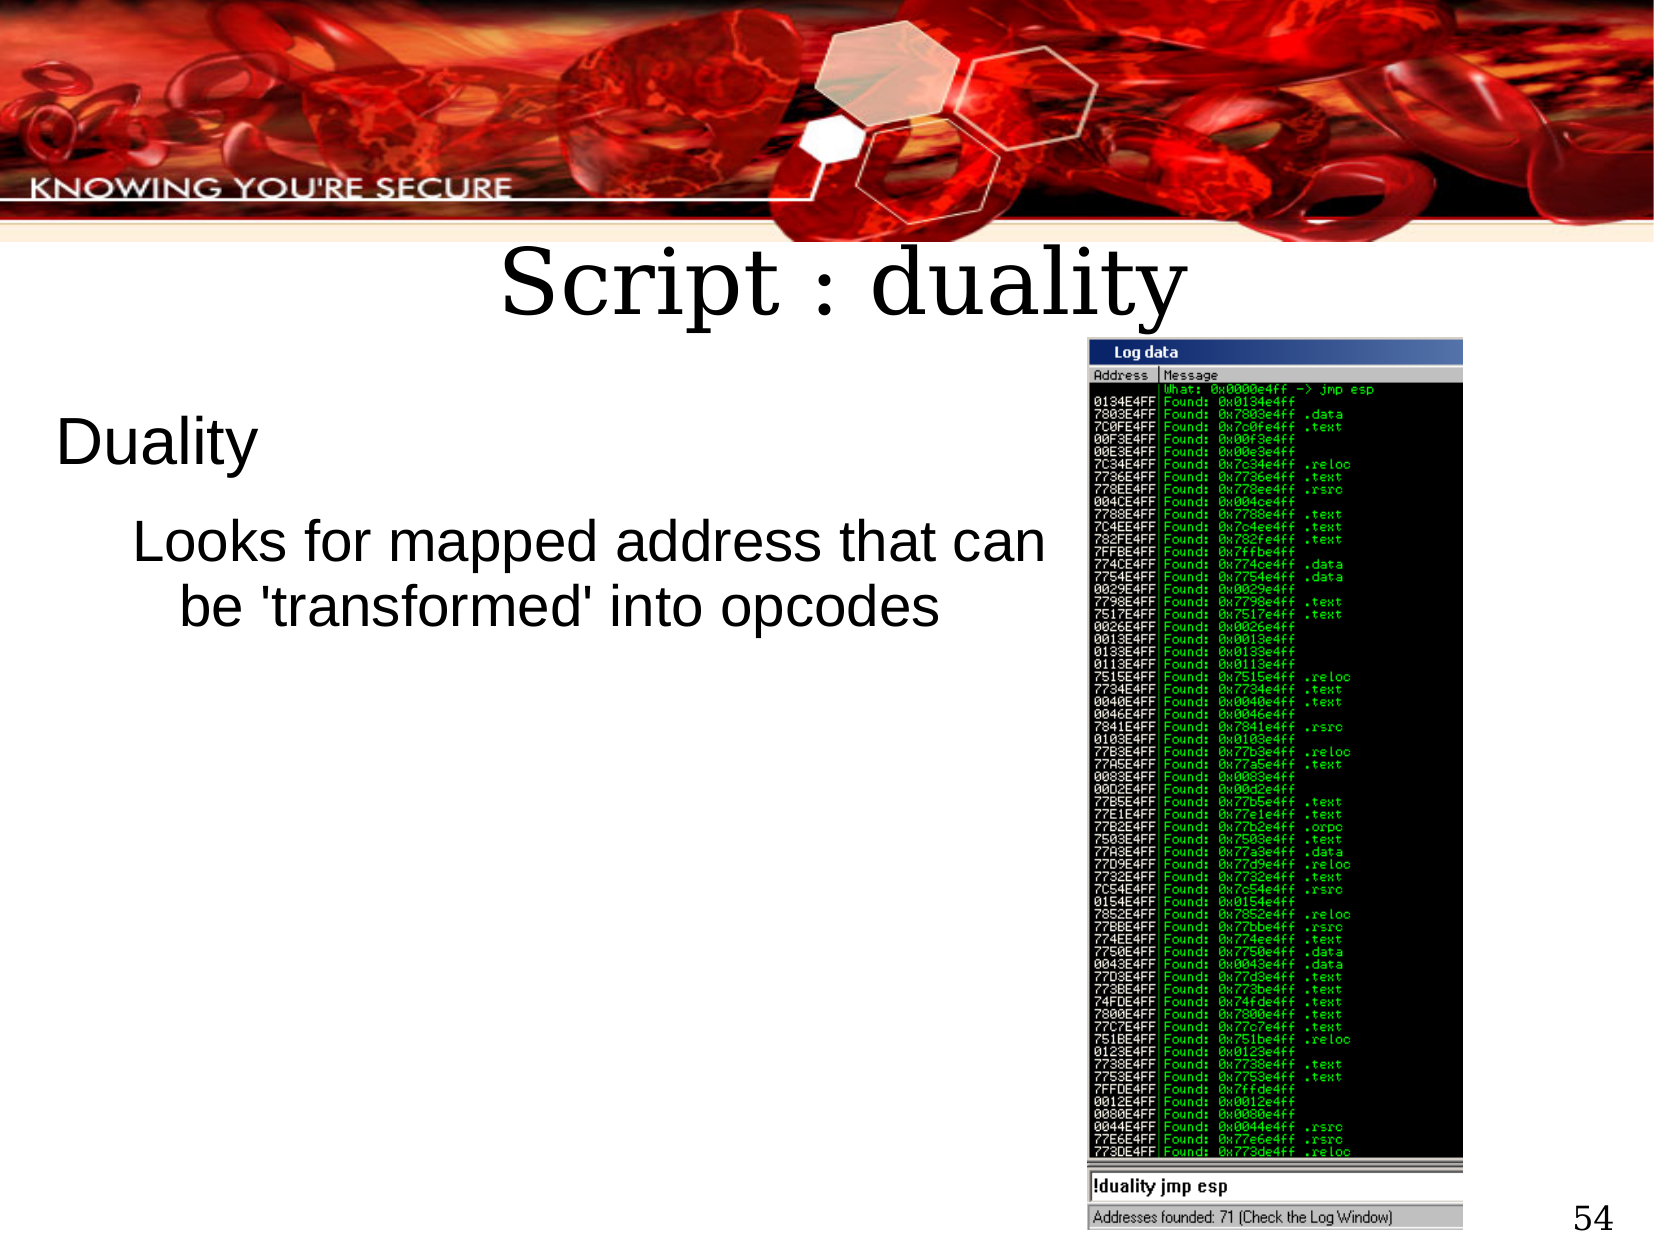

# Script : duality
Duality
Looks for mapped address that can be 'transformed' into opcodes